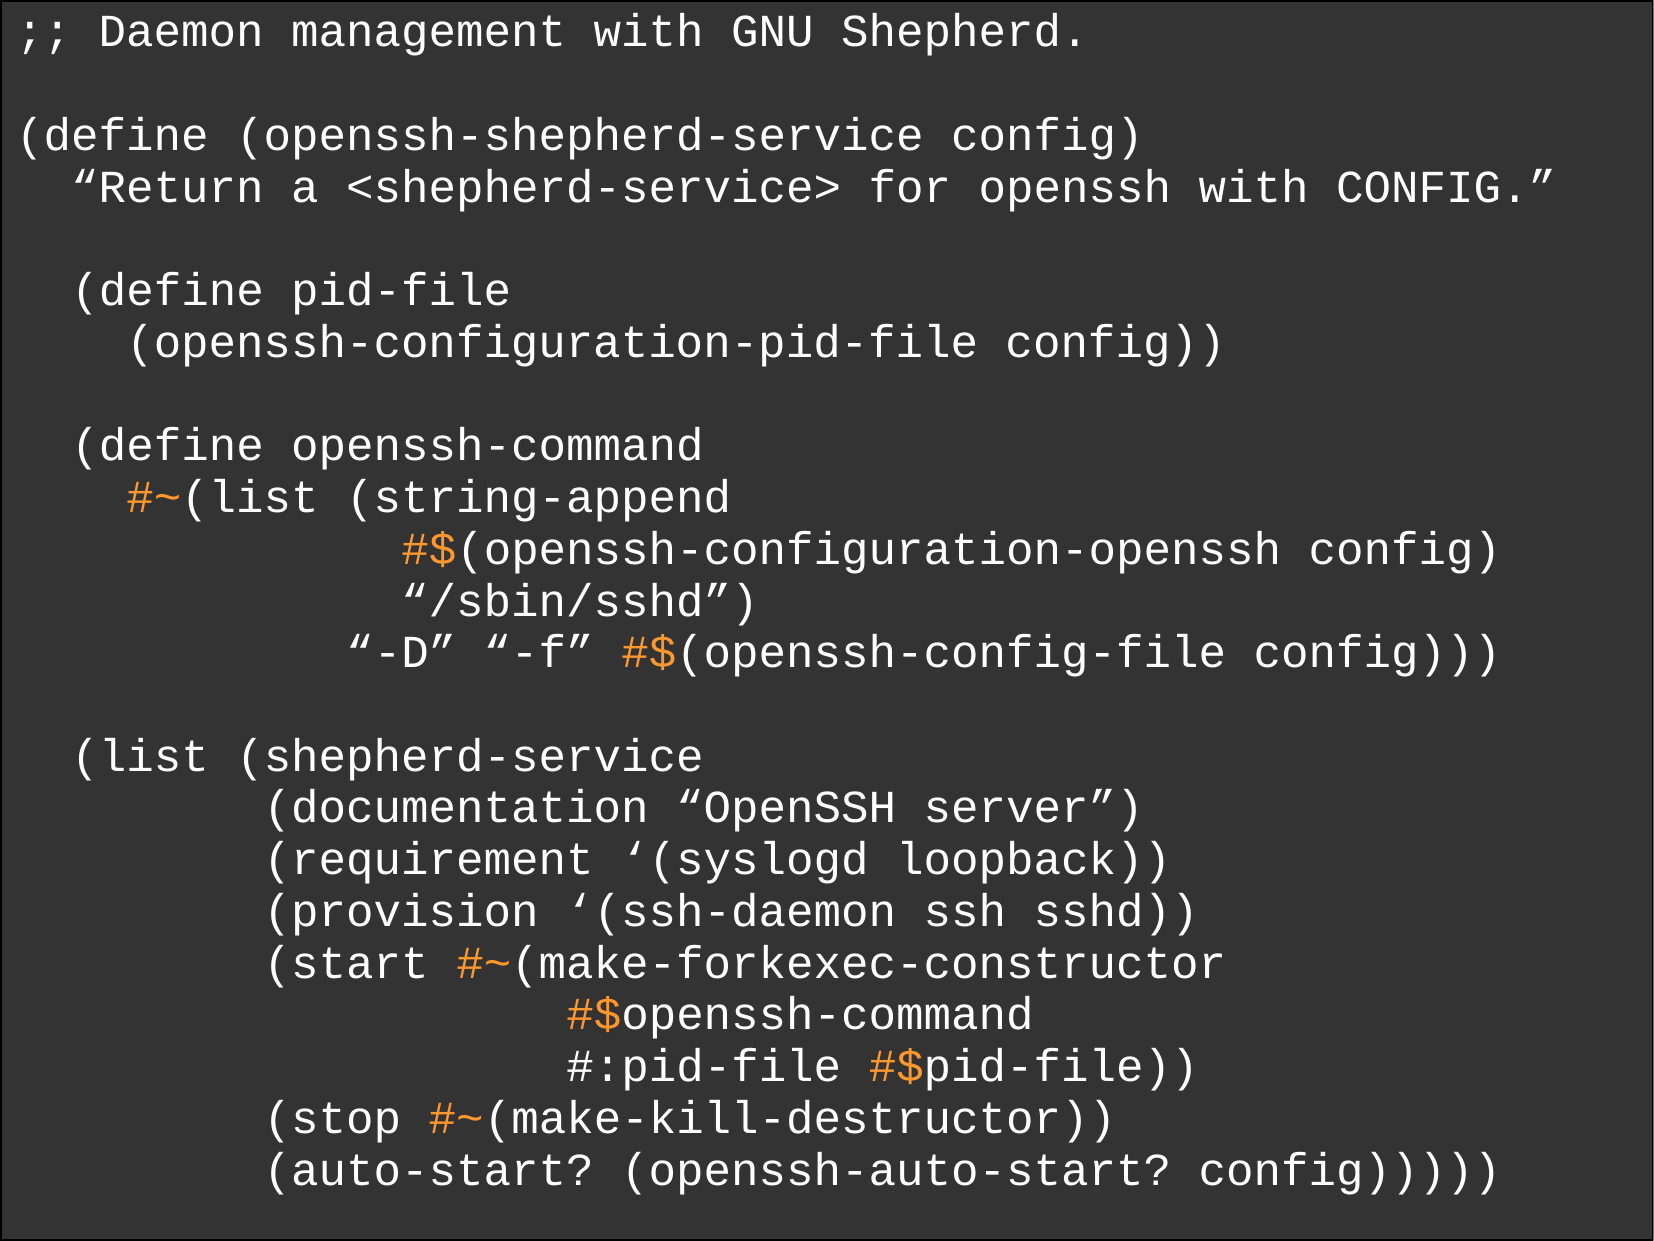

;; Daemon management with GNU Shepherd.
(define (openssh-shepherd-service config)
 “Return a <shepherd-service> for openssh with CONFIG.”
 (define pid-file
 (openssh-configuration-pid-file config))
 (define openssh-command
 #~(list (string-append
 #$(openssh-configuration-openssh config)
 “/sbin/sshd”)
 “-D” “-f” #$(openssh-config-file config)))
 (list (shepherd-service
 (documentation “OpenSSH server”)
 (requirement ‘(syslogd loopback))
 (provision ‘(ssh-daemon ssh sshd))
 (start #~(make-forkexec-constructor
 #$openssh-command
 #:pid-file #$pid-file))
 (stop #~(make-kill-destructor))
 (auto-start? (openssh-auto-start? config)))))
# Real Example: Starting and Stopping OpenSSH Daemon
19